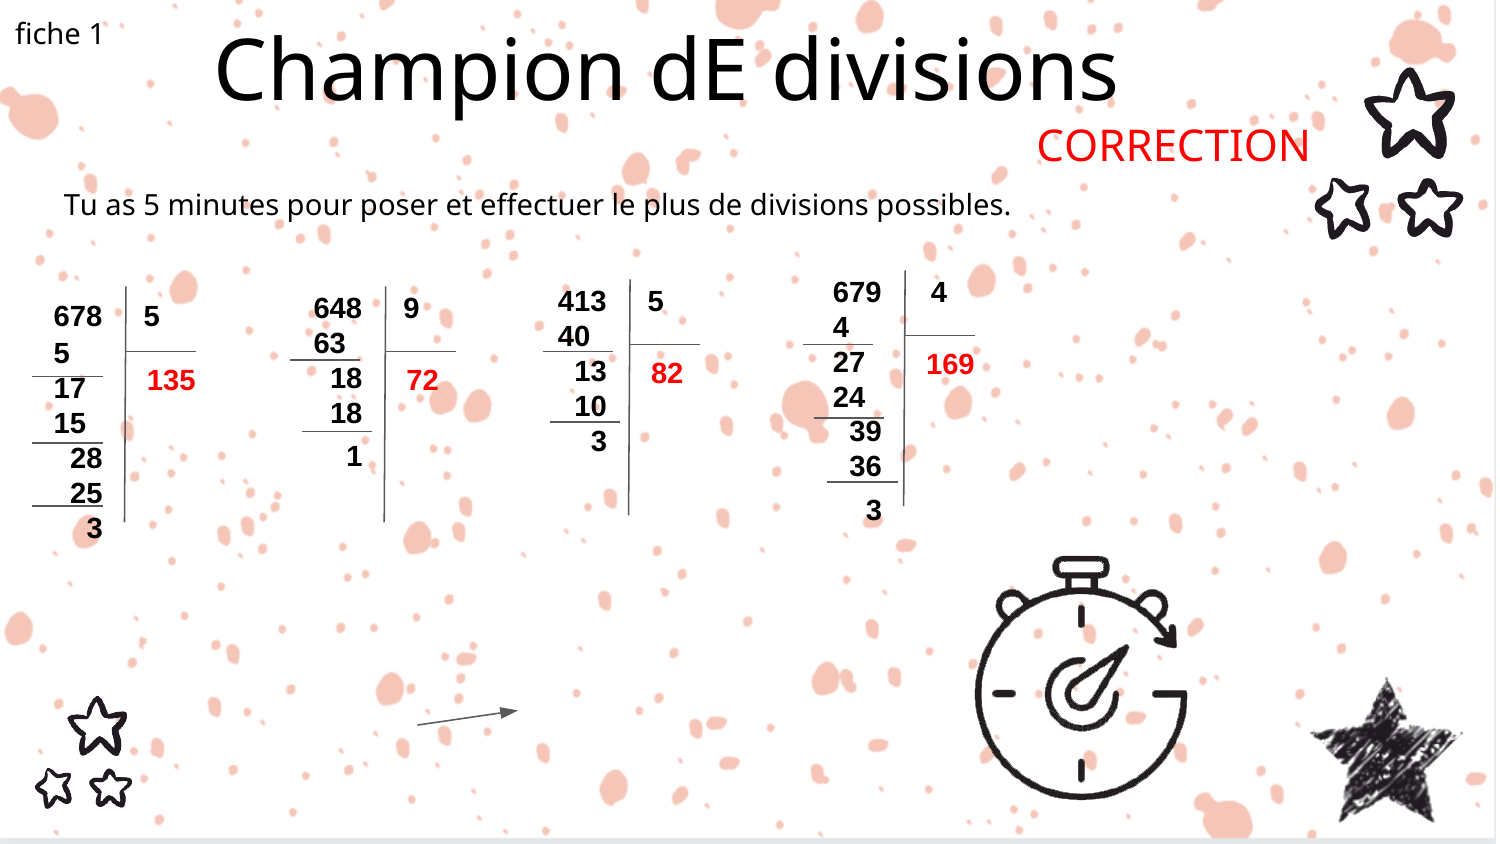

fiche 1
Champion dE divisions
CORRECTION
Tu as 5 minutes pour poser et effectuer le plus de divisions possibles.
679 4
4
27
24
 39
 36
 3
413 5
40
 13
 10
 3
678 5
5
17
15
 28
 25
 3
648 9
63
 18
 18
 1
169
82
135
72